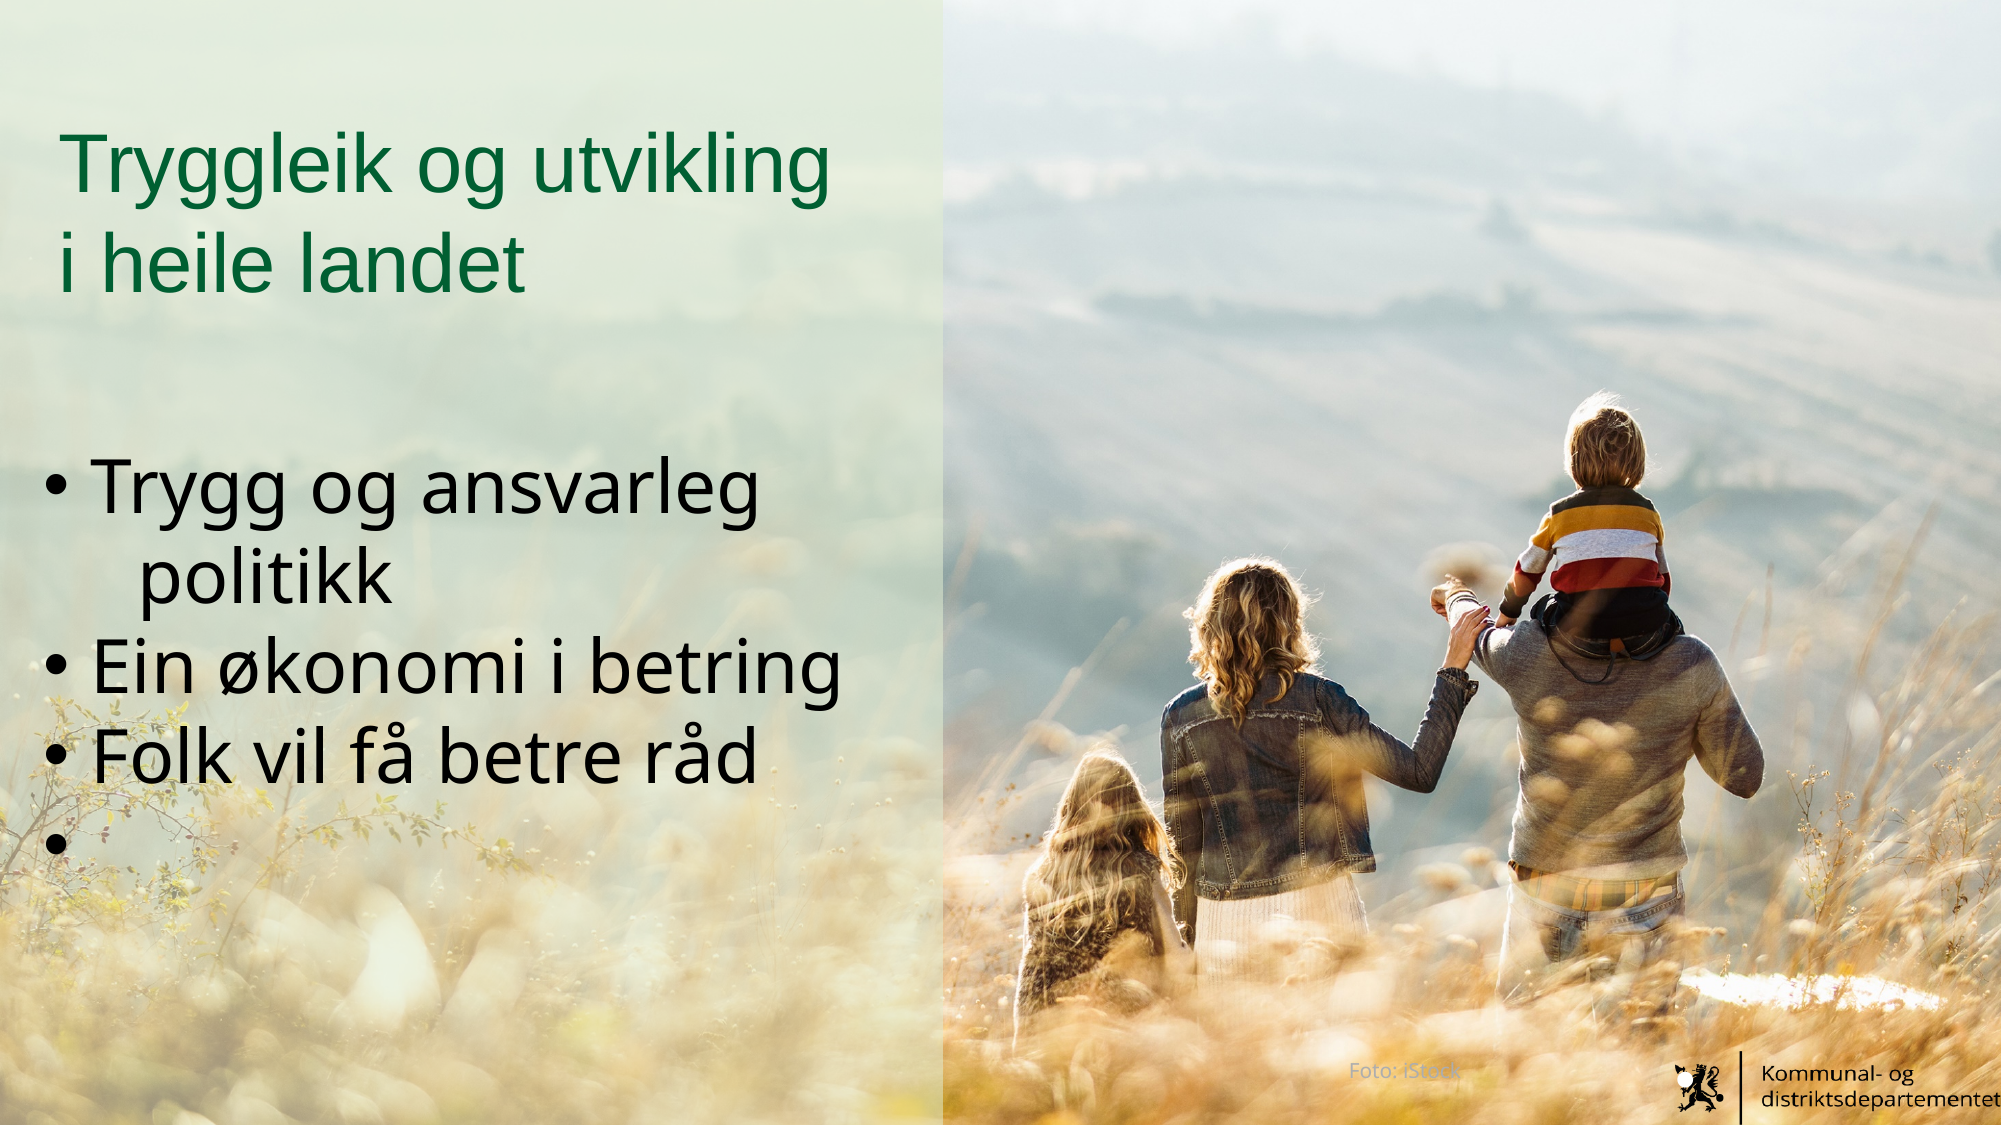

Tryggleik og utvikling i heile landet
Trygg og ansvarleg politikk
Ein økonomi i betring
Folk vil få betre råd
# Foto: iStock
.